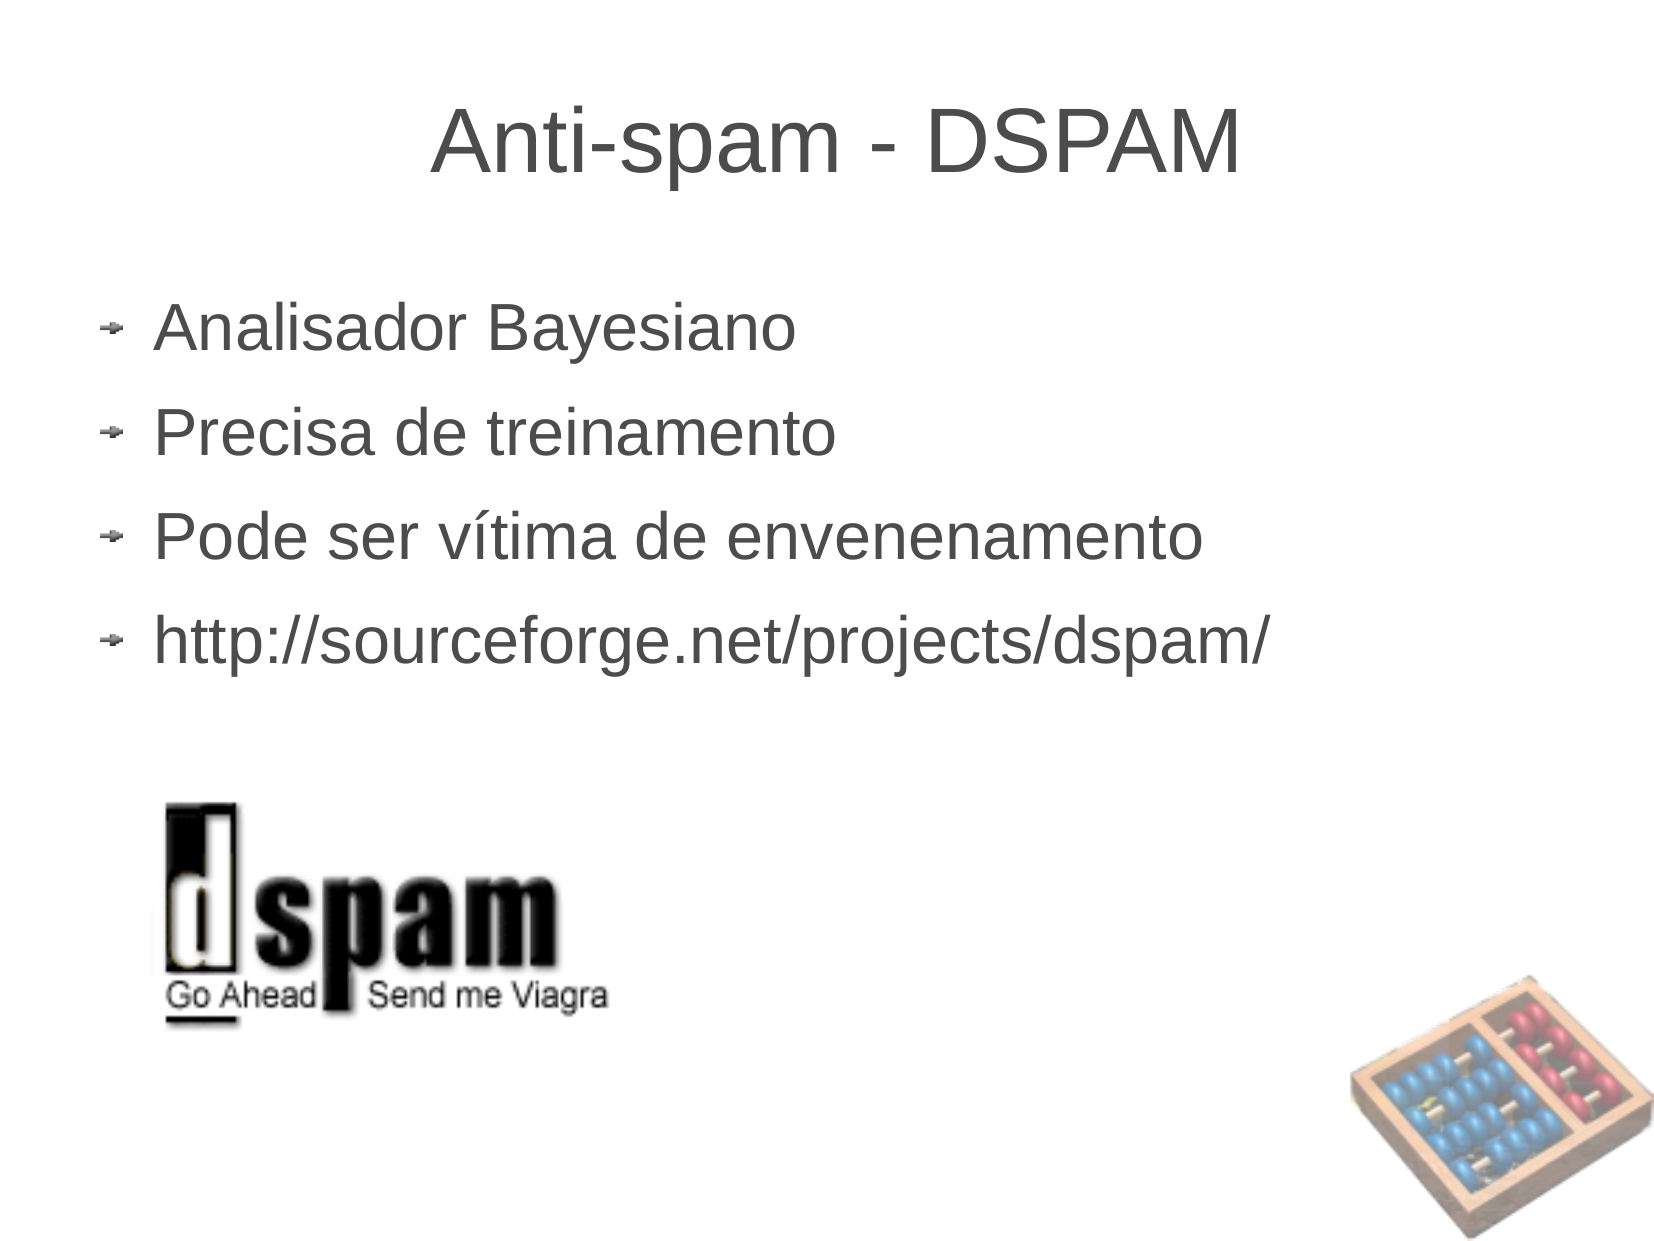

# Anti-spam - DSPAM
Analisador Bayesiano
Precisa de treinamento
Pode ser vítima de envenenamento
http://sourceforge.net/projects/dspam/